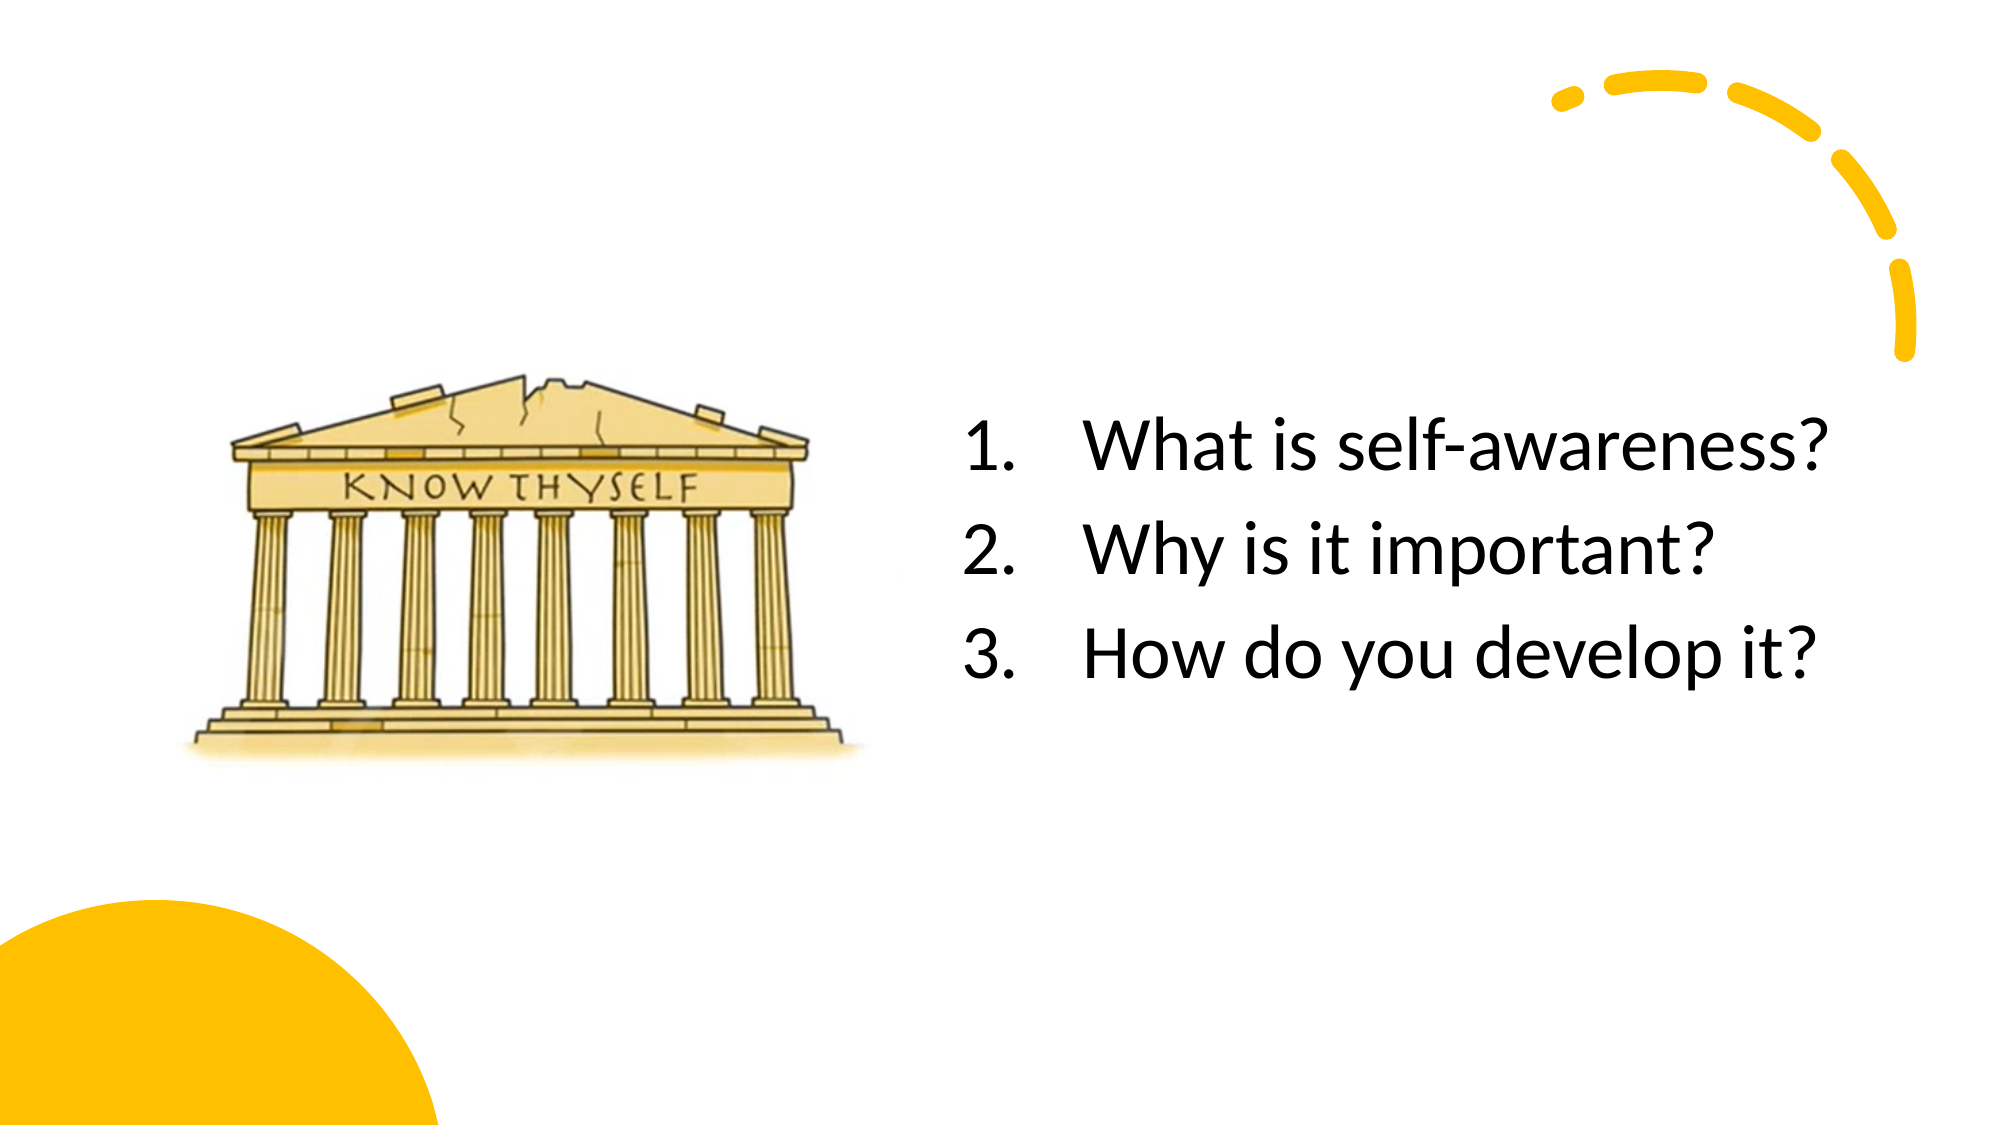

# What is self-awareness?
Why is it important?
How do you develop it?